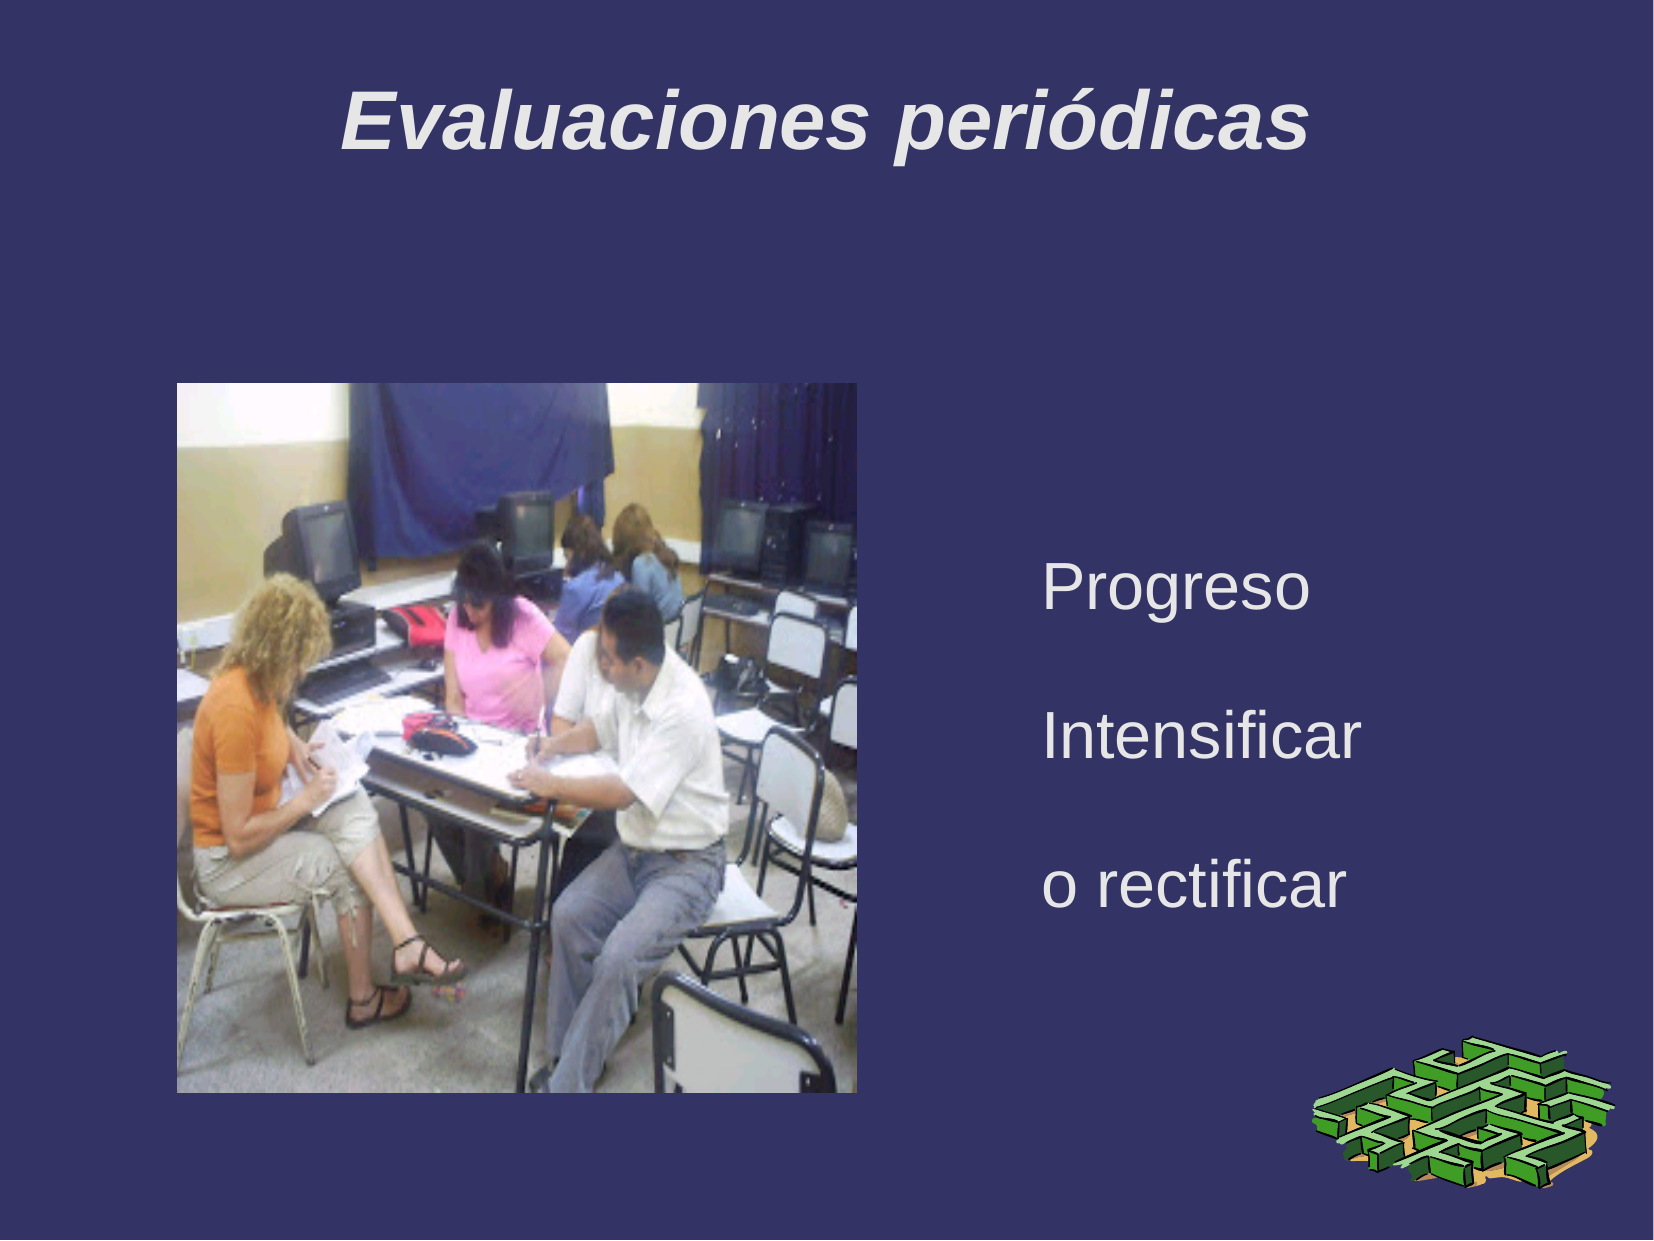

# Evaluaciones periódicas
 Progreso
 Intensificar
 o rectificar